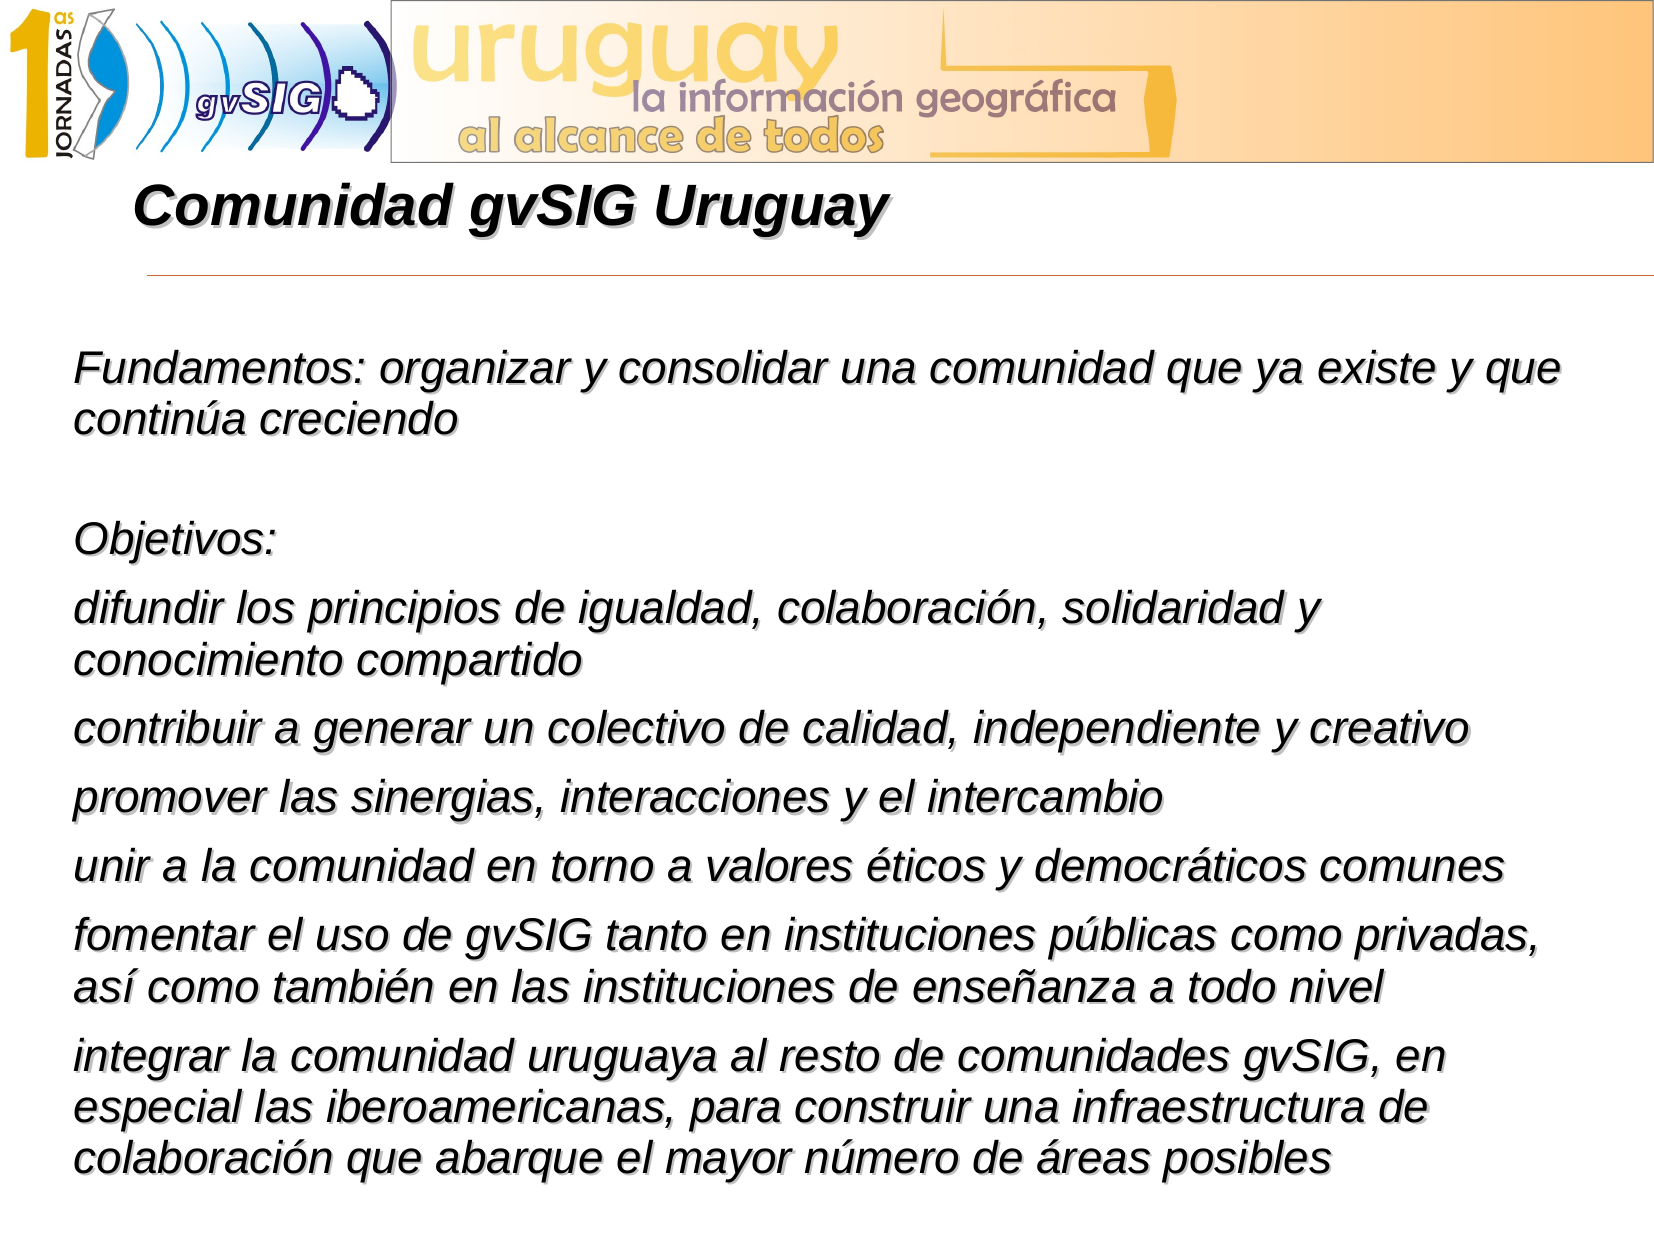

Comunidad gvSIG Uruguay
Fundamentos: organizar y consolidar una comunidad que ya existe y que continúa creciendo
Objetivos:
difundir los principios de igualdad, colaboración, solidaridad y conocimiento compartido
contribuir a generar un colectivo de calidad, independiente y creativo
promover las sinergias, interacciones y el intercambio
unir a la comunidad en torno a valores éticos y democráticos comunes
fomentar el uso de gvSIG tanto en instituciones públicas como privadas, así como también en las instituciones de enseñanza a todo nivel
integrar la comunidad uruguaya al resto de comunidades gvSIG, en especial las iberoamericanas, para construir una infraestructura de colaboración que abarque el mayor número de áreas posibles